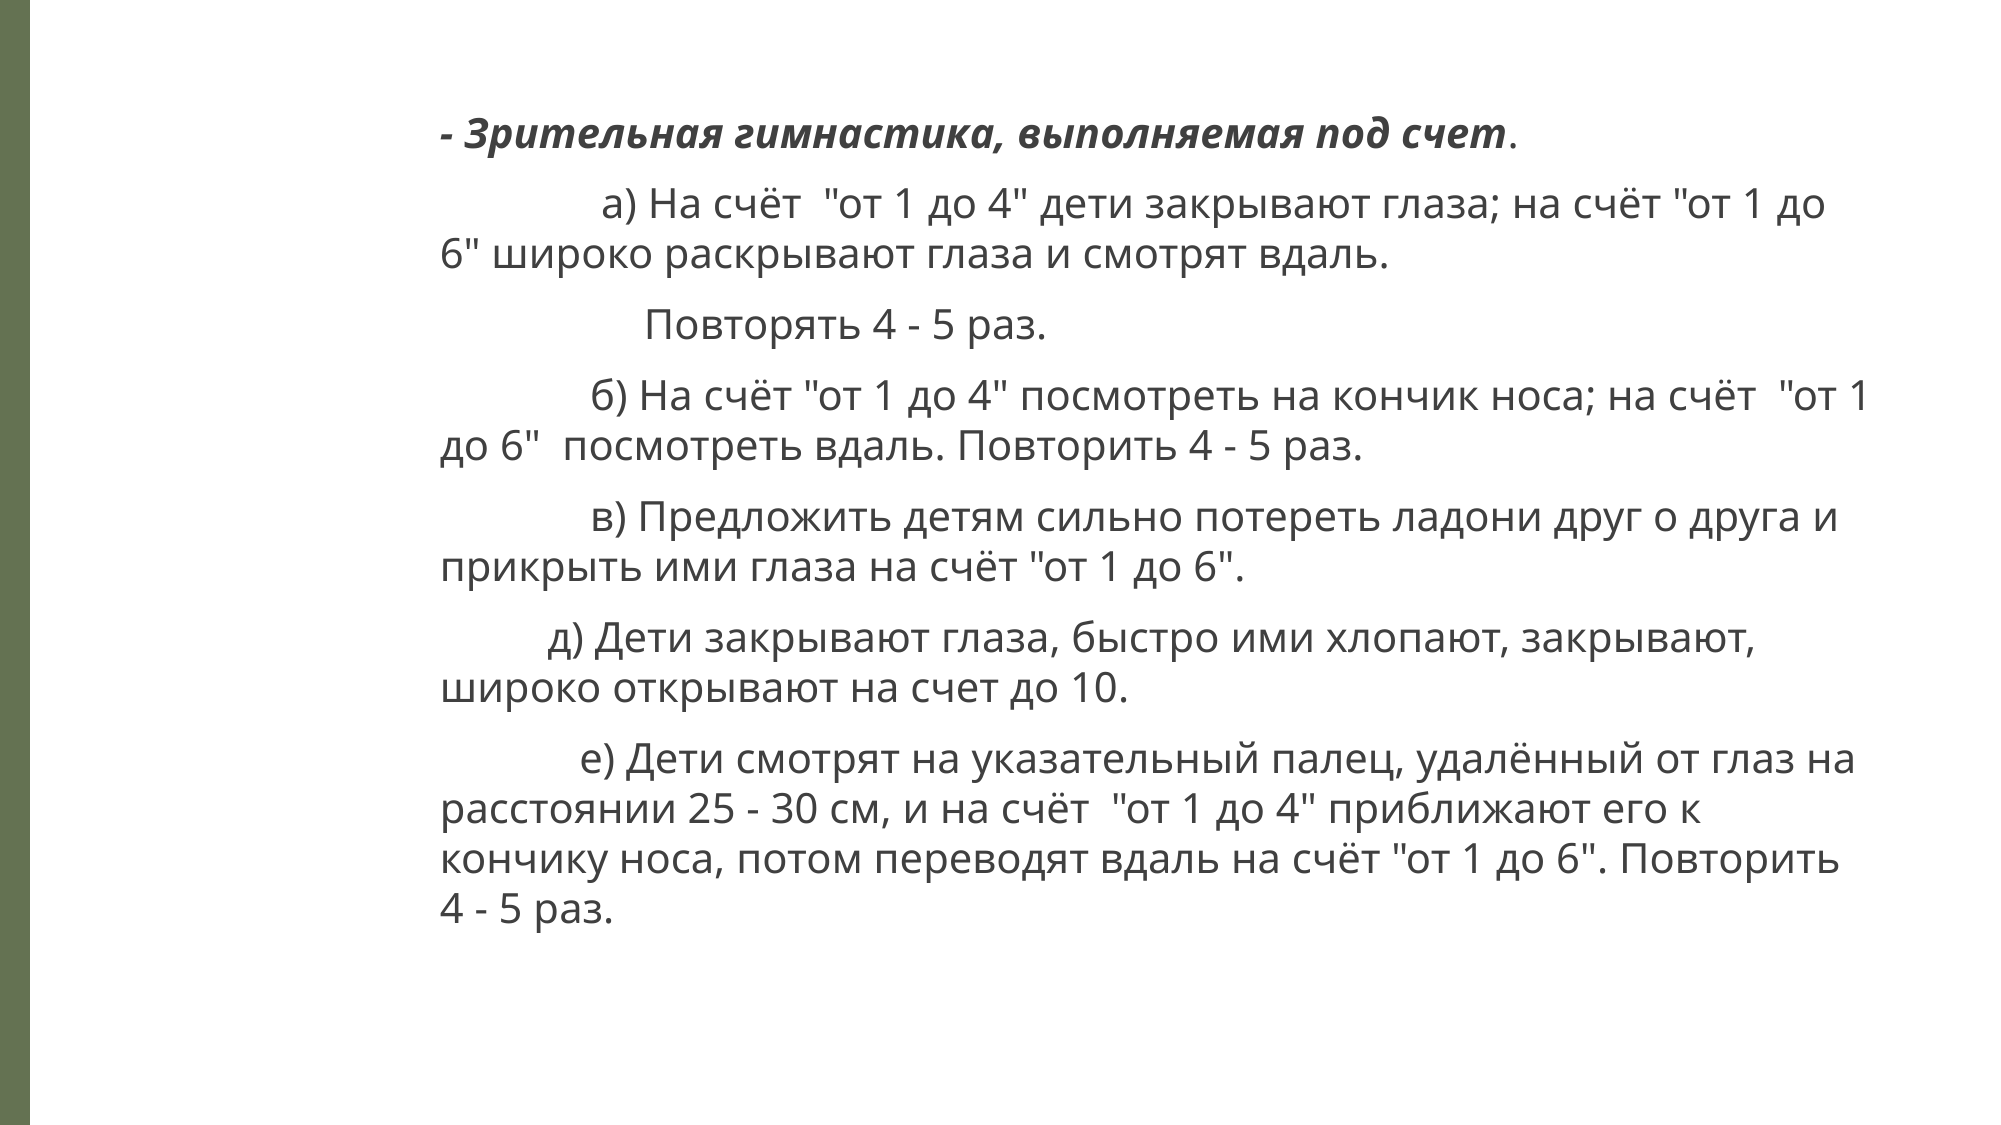

# - Зрительная гимнастика, выполняемая под счет.
 а) На счёт "от 1 до 4" дети закрывают глаза; на счёт "от 1 до 6" широко раскрывают глаза и смотрят вдаль.
 Повторять 4 - 5 раз.
 б) На счёт "от 1 до 4" посмотреть на кончик носа; на счёт "от 1 до 6" посмотреть вдаль. Повторить 4 - 5 раз.
 в) Предложить детям сильно потереть ладони друг о друга и прикрыть ими глаза на счёт "от 1 до 6".
 д) Дети закрывают глаза, быстро ими хлопают, закрывают, широко открывают на счет до 10.
 е) Дети смотрят на указательный палец, удалённый от глаз на расстоянии 25 - 30 см, и на счёт "от 1 до 4" приближают его к кончику носа, потом переводят вдаль на счёт "от 1 до 6". Повторить 4 - 5 раз.